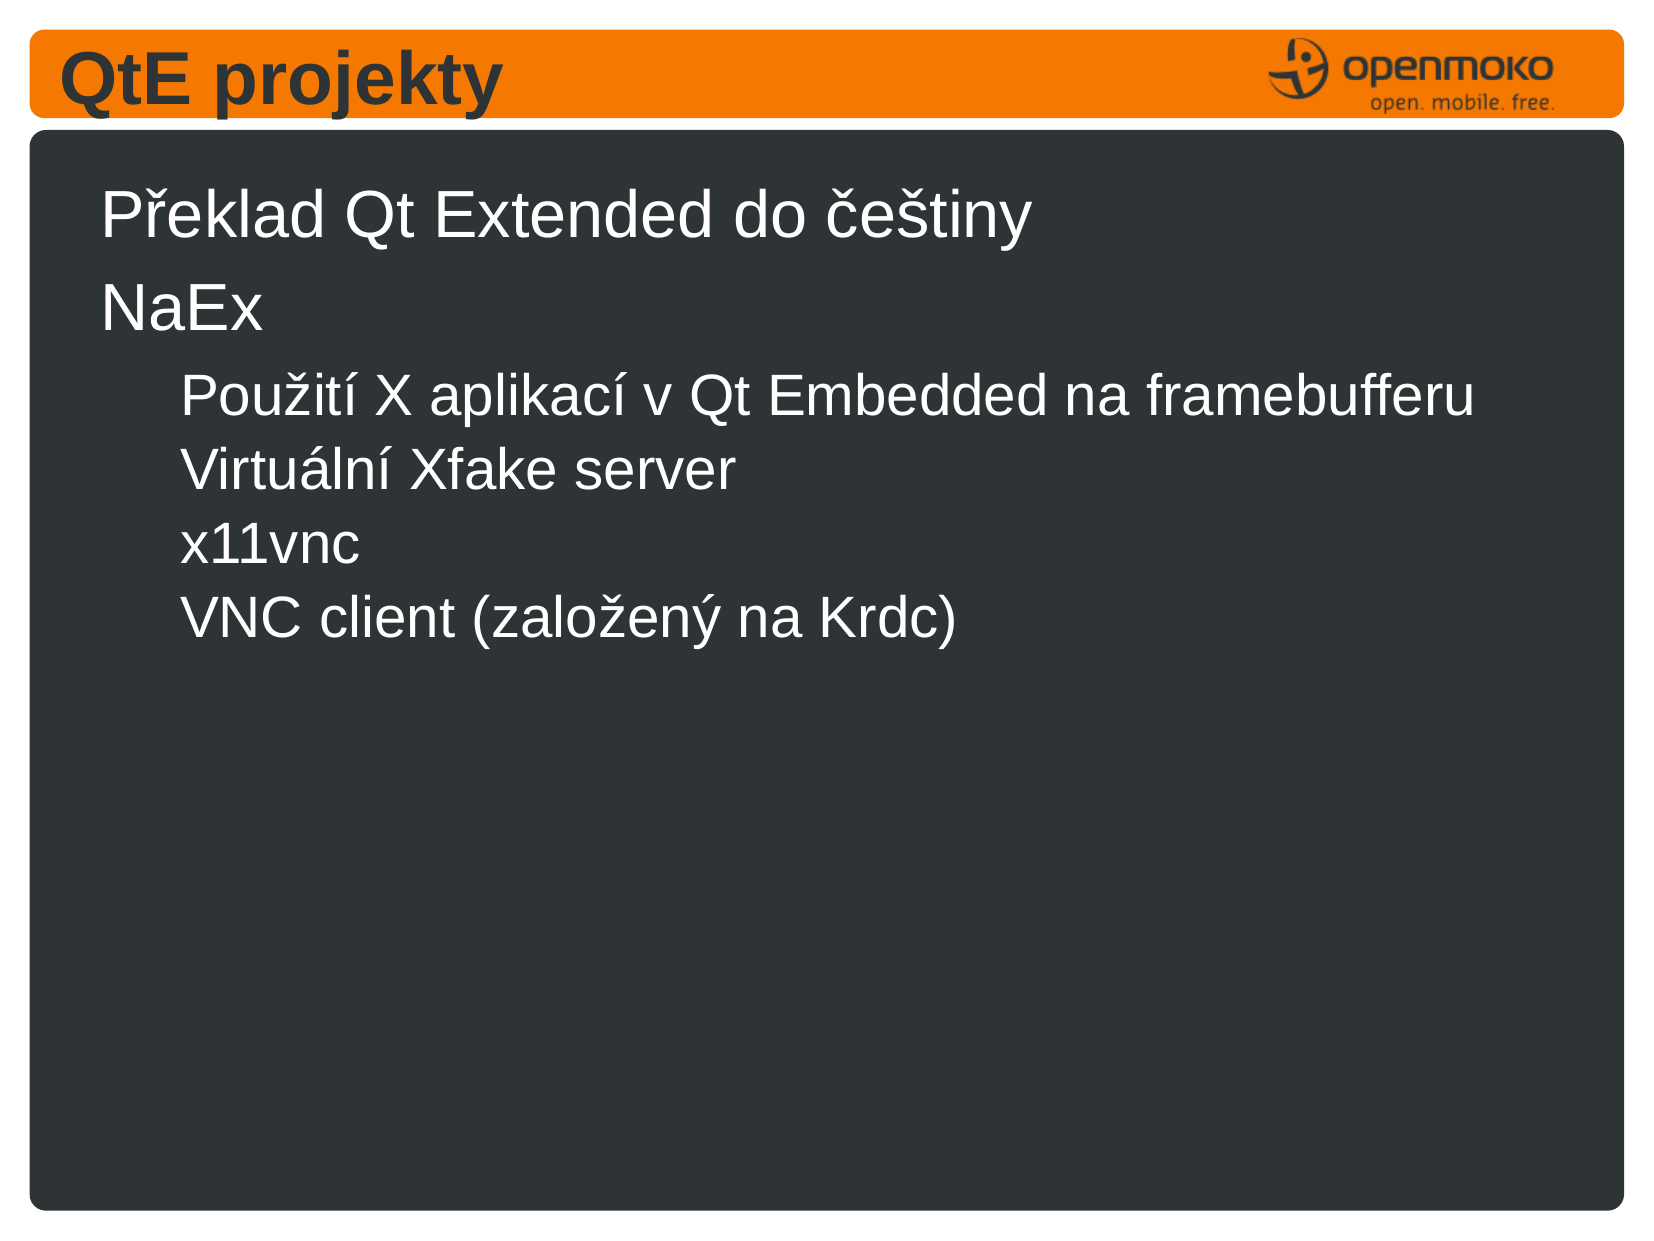

# QtE projekty
Překlad Qt Extended do češtiny
NaEx
Použití X aplikací v Qt Embedded na framebufferu
Virtuální Xfake server
x11vnc
VNC client (založený na Krdc)